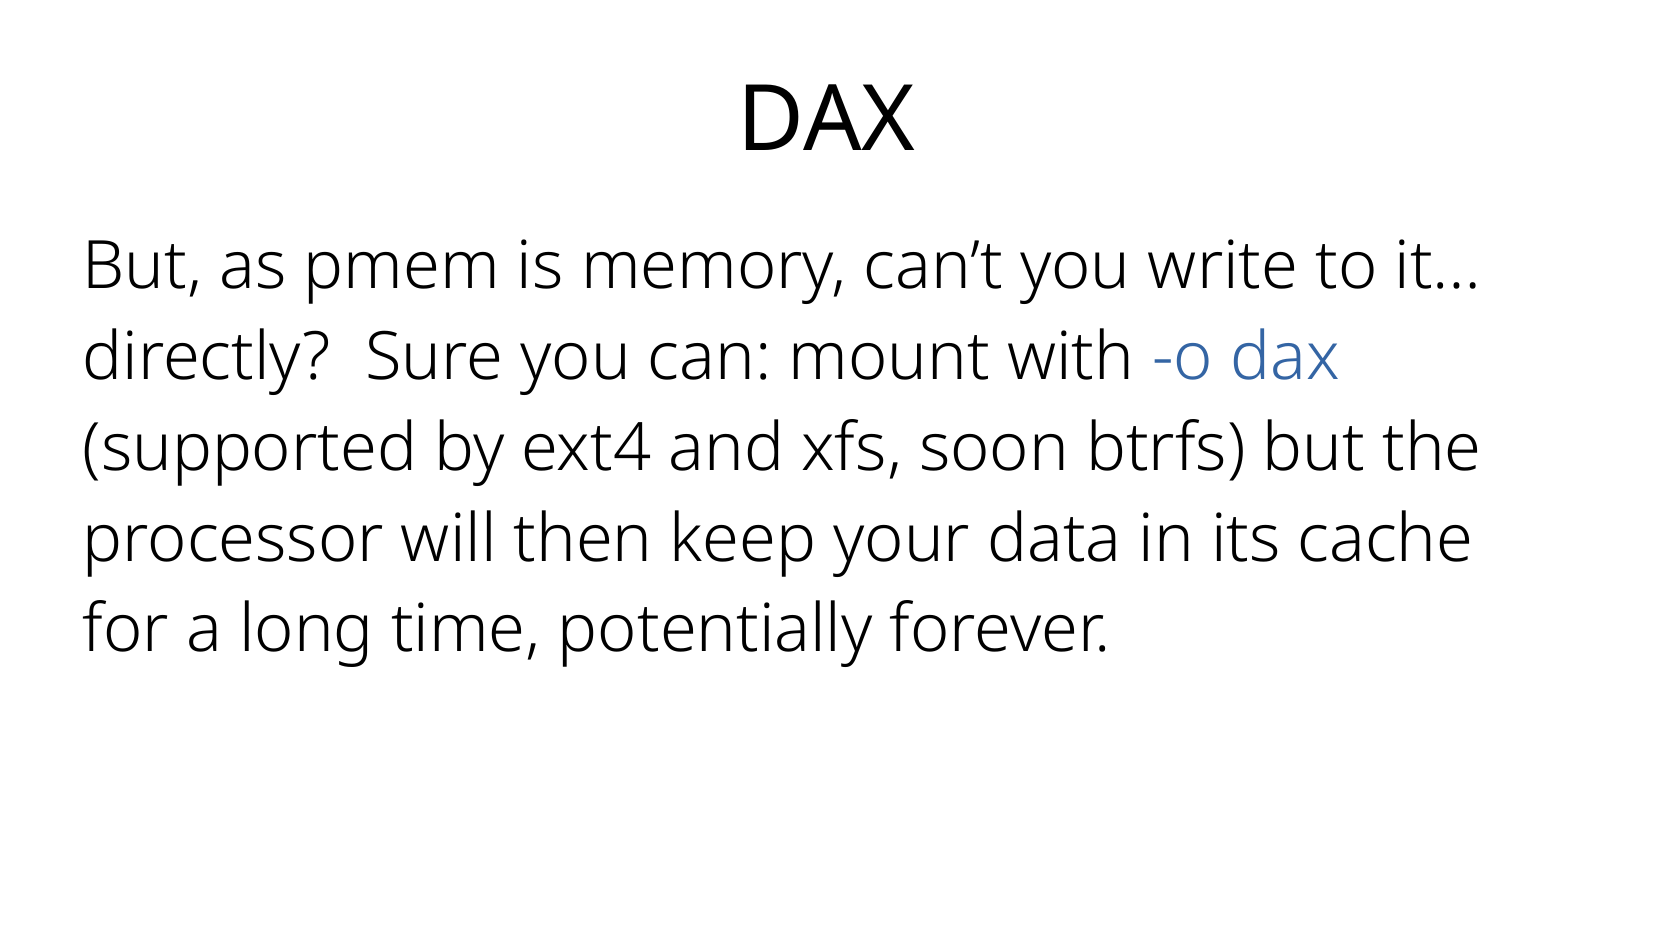

# DAX
But, as pmem is memory, can’t you write to it… directly? Sure you can: mount with -o dax (supported by ext4 and xfs, soon btrfs) but the processor will then keep your data in its cache for a long time, potentially forever.